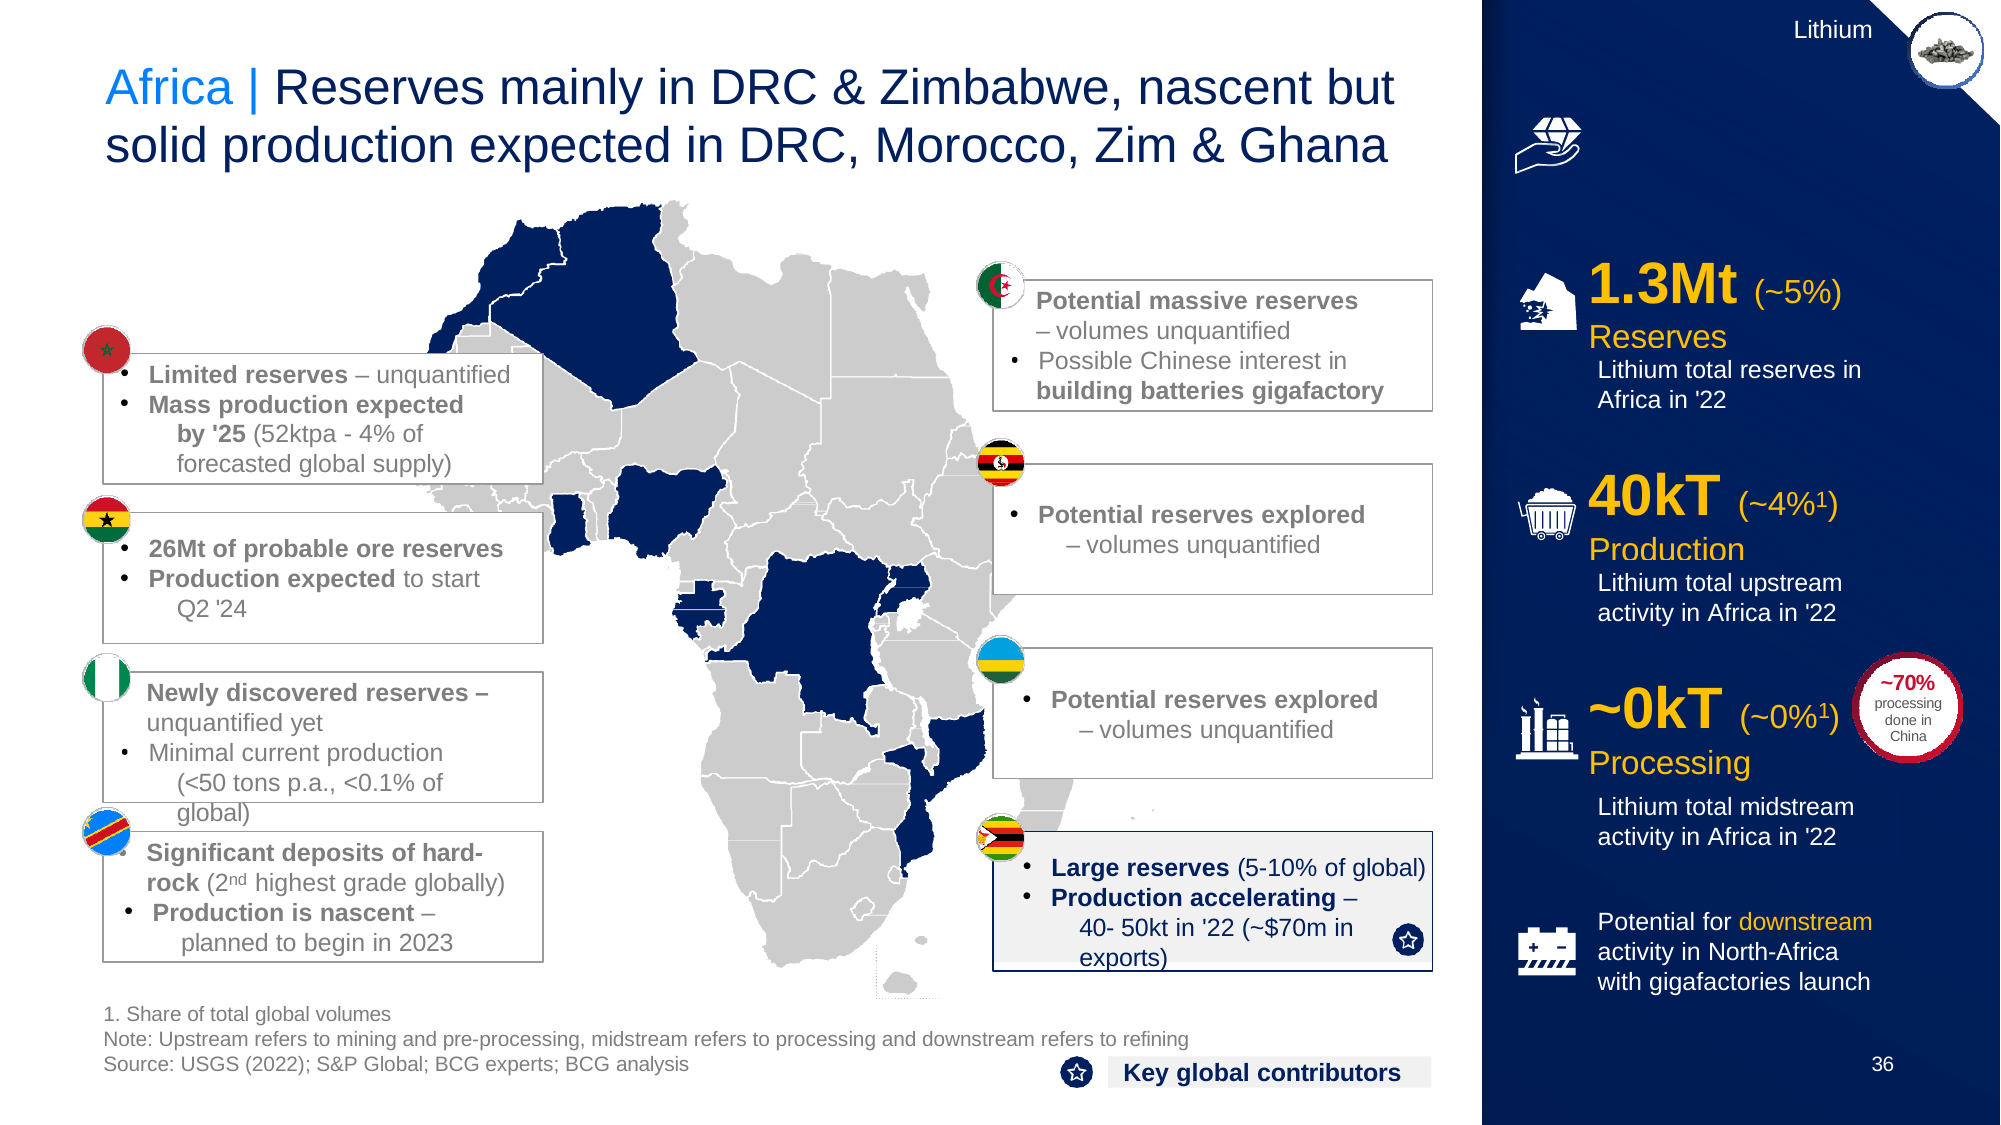

Lithium
# Africa | Reserves mainly in DRC & Zimbabwe, nascent but
solid production expected in DRC, Morocco, Zim & Ghana
1.3Mt (~5%)
Reserves
Potential massive reserves – volumes unquantified
Possible Chinese interest in
building batteries gigafactory
•
Lithium total reserves in Africa in '22
Limited reserves – unquantified
Mass production expected by '25 (52ktpa - 4% of forecasted global supply)
40kT (~4%1)
Production
Potential reserves explored – volumes unquantified
26Mt of probable ore reserves
Production expected to start Q2 '24
Lithium total upstream activity in Africa in '22
Potential reserves explored – volumes unquantified
~70%
processing done in China
~0kT (~0% )
Newly discovered reserves –
unquantified yet
Minimal current production (<50 tons p.a., <0.1% of global)
•
1
Processing
Lithium total midstream activity in Africa in '22
Large reserves (5-10% of global)
Production accelerating – 40- 50kt in '22 (~$70m in exports)
Significant deposits of hard- rock (2nd highest grade globally)
Production is nascent –planned to begin in 2023
•
Potential for downstream activity in North-Africa with gigafactories launch
1. Share of total global volumes
Note: Upstream refers to mining and pre-processing, midstream refers to processing and downstream refers to refining
36
Source: USGS (2022); S&P Global; BCG experts; BCG analysis
Key global contributors